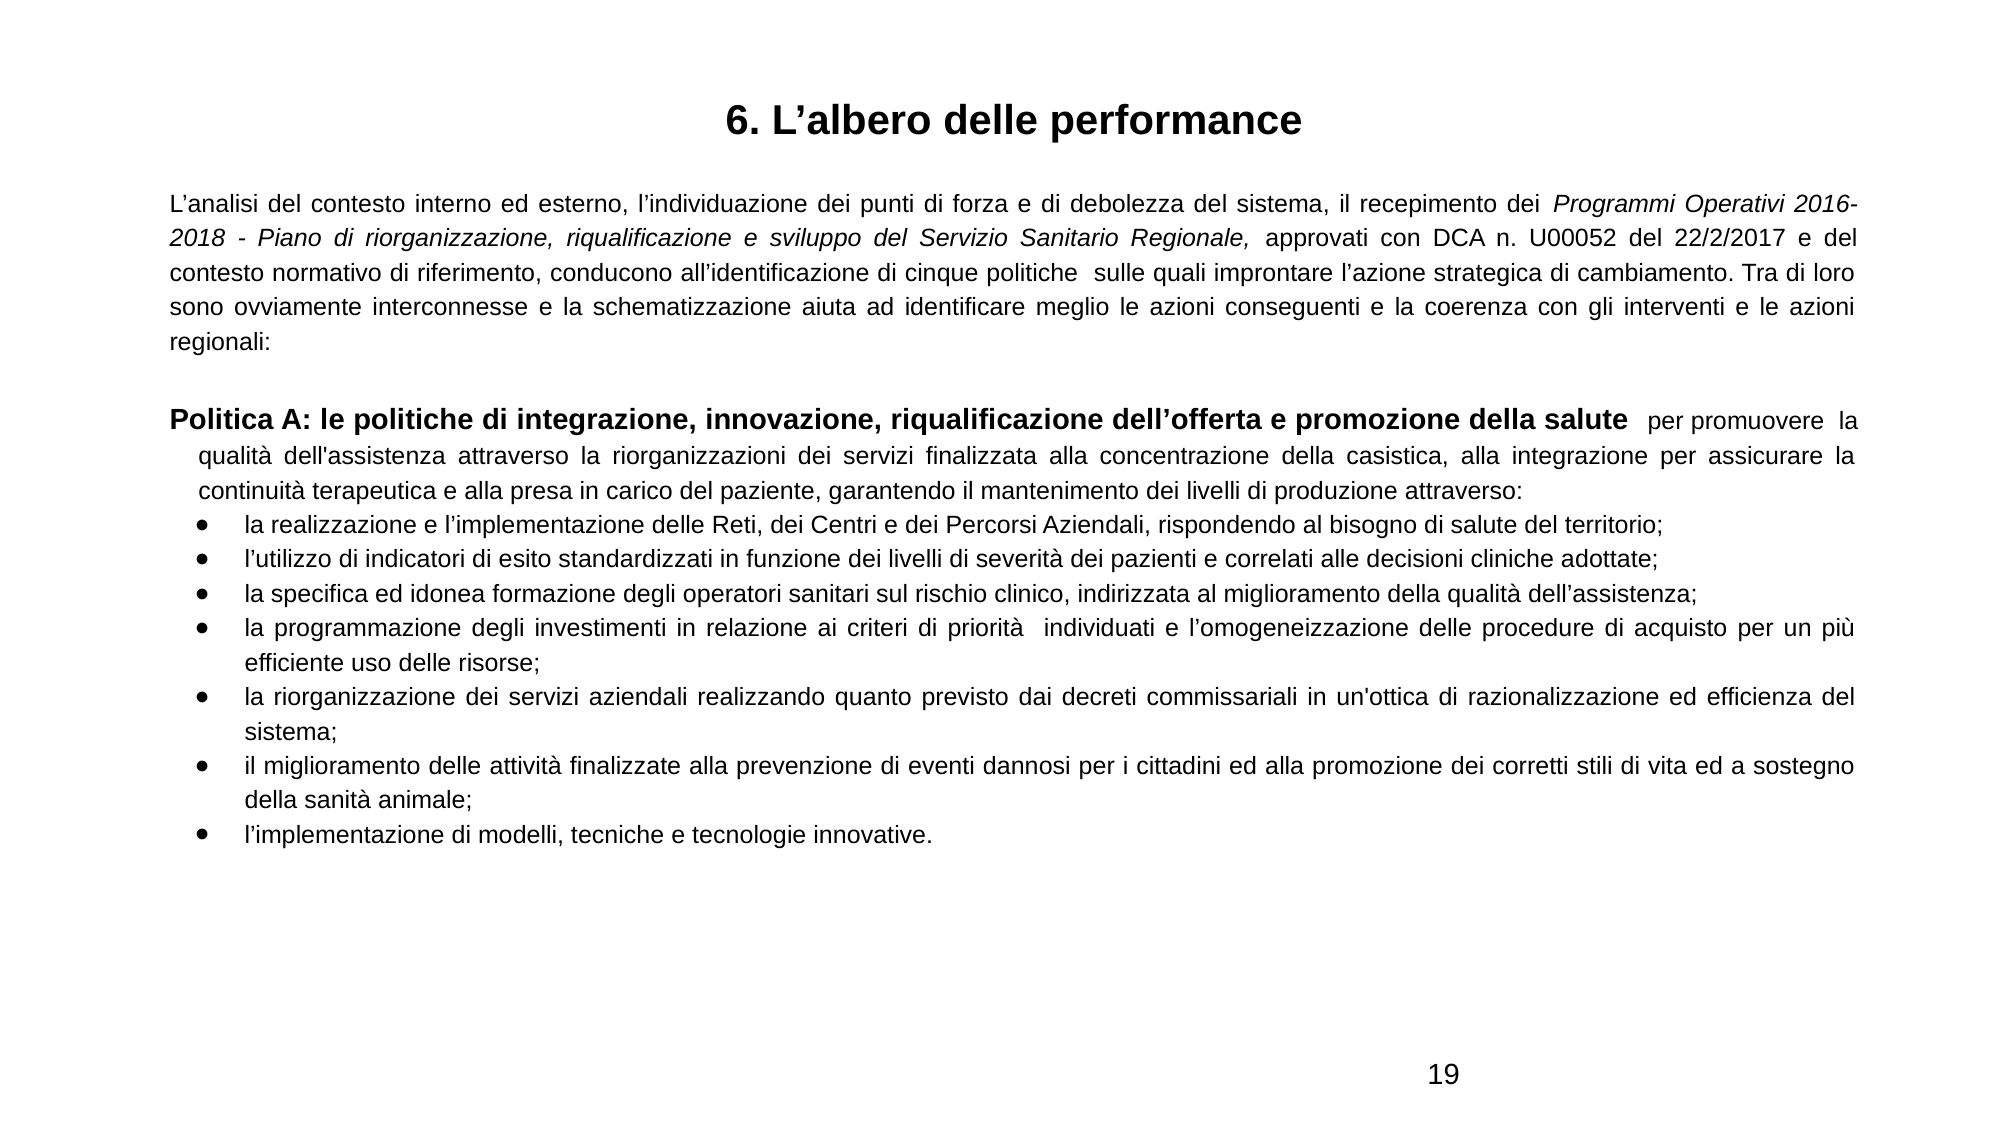

6. L’albero delle performance
L’analisi del contesto interno ed esterno, l’individuazione dei punti di forza e di debolezza del sistema, il recepimento dei Programmi Operativi 2016-2018 - Piano di riorganizzazione, riqualificazione e sviluppo del Servizio Sanitario Regionale, approvati con DCA n. U00052 del 22/2/2017 e del contesto normativo di riferimento, conducono all’identificazione di cinque politiche sulle quali improntare l’azione strategica di cambiamento. Tra di loro sono ovviamente interconnesse e la schematizzazione aiuta ad identificare meglio le azioni conseguenti e la coerenza con gli interventi e le azioni regionali:
Politica A: le politiche di integrazione, innovazione, riqualificazione dell’offerta e promozione della salute per promuovere la qualità dell'assistenza attraverso la riorganizzazioni dei servizi finalizzata alla concentrazione della casistica, alla integrazione per assicurare la continuità terapeutica e alla presa in carico del paziente, garantendo il mantenimento dei livelli di produzione attraverso:
la realizzazione e l’implementazione delle Reti, dei Centri e dei Percorsi Aziendali, rispondendo al bisogno di salute del territorio;
l’utilizzo di indicatori di esito standardizzati in funzione dei livelli di severità dei pazienti e correlati alle decisioni cliniche adottate;
la specifica ed idonea formazione degli operatori sanitari sul rischio clinico, indirizzata al miglioramento della qualità dell’assistenza;
la programmazione degli investimenti in relazione ai criteri di priorità individuati e l’omogeneizzazione delle procedure di acquisto per un più efficiente uso delle risorse;
la riorganizzazione dei servizi aziendali realizzando quanto previsto dai decreti commissariali in un'ottica di razionalizzazione ed efficienza del sistema;
il miglioramento delle attività finalizzate alla prevenzione di eventi dannosi per i cittadini ed alla promozione dei corretti stili di vita ed a sostegno della sanità animale;
l’implementazione di modelli, tecniche e tecnologie innovative.